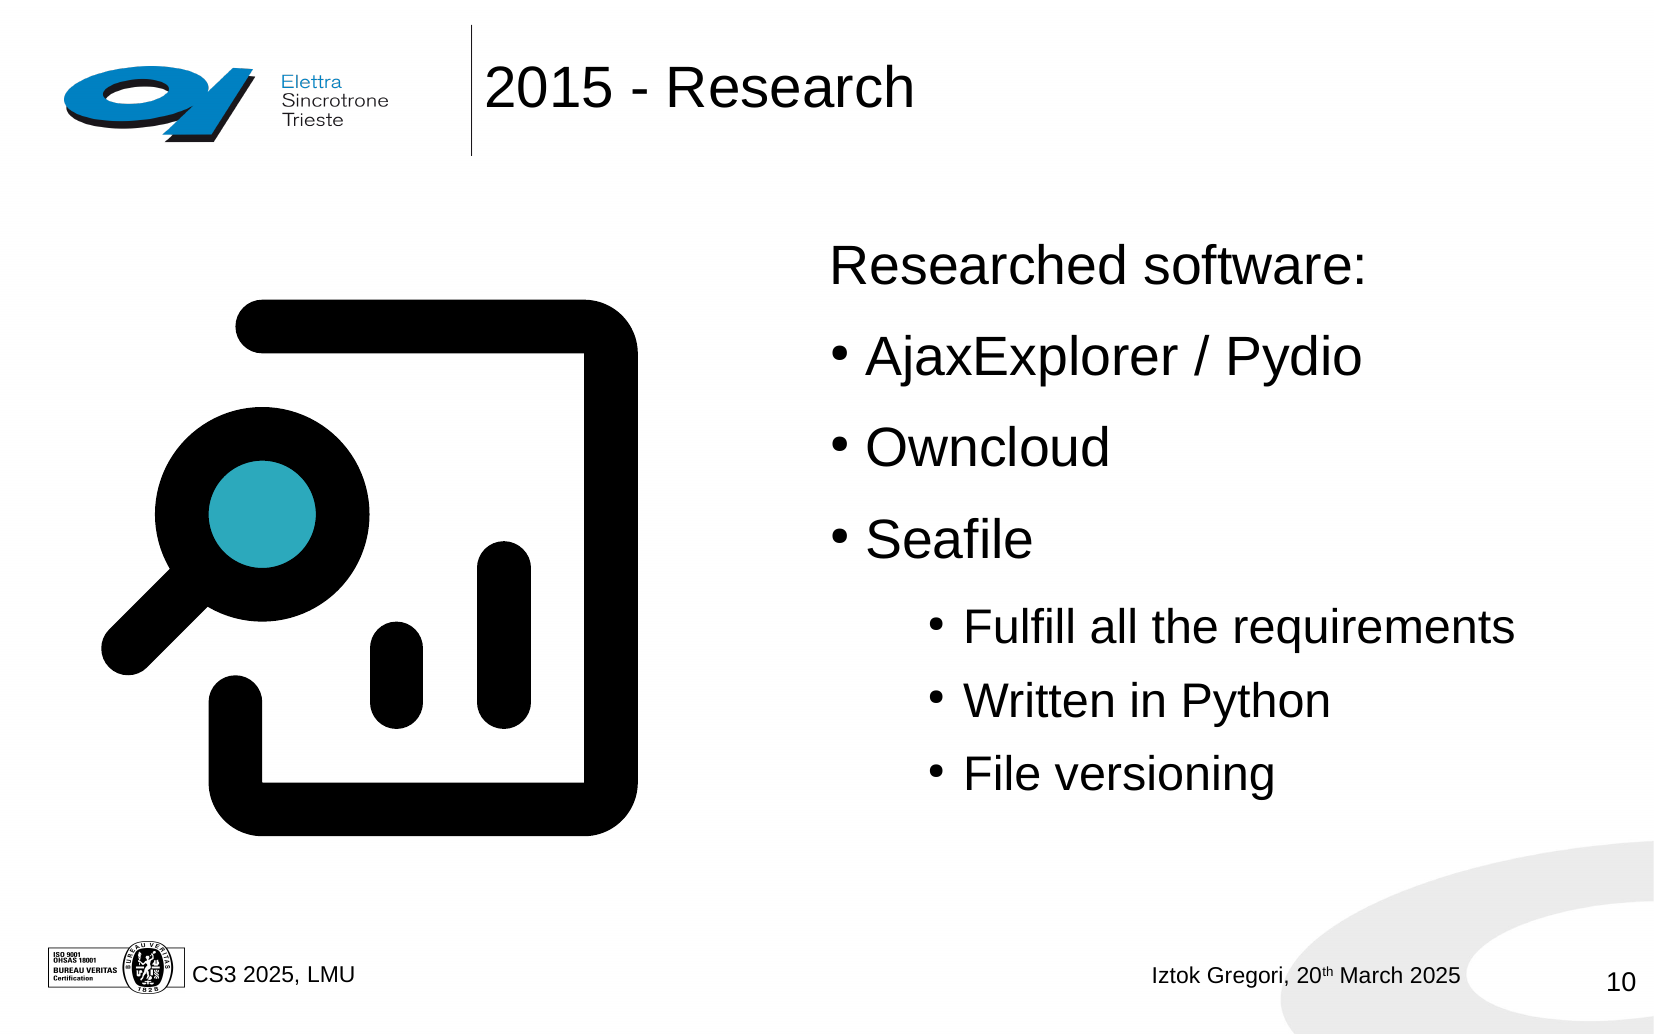

# 2015 - Research
Researched software:
AjaxExplorer / Pydio
Owncloud
Seafile
Fulfill all the requirements
Written in Python
File versioning